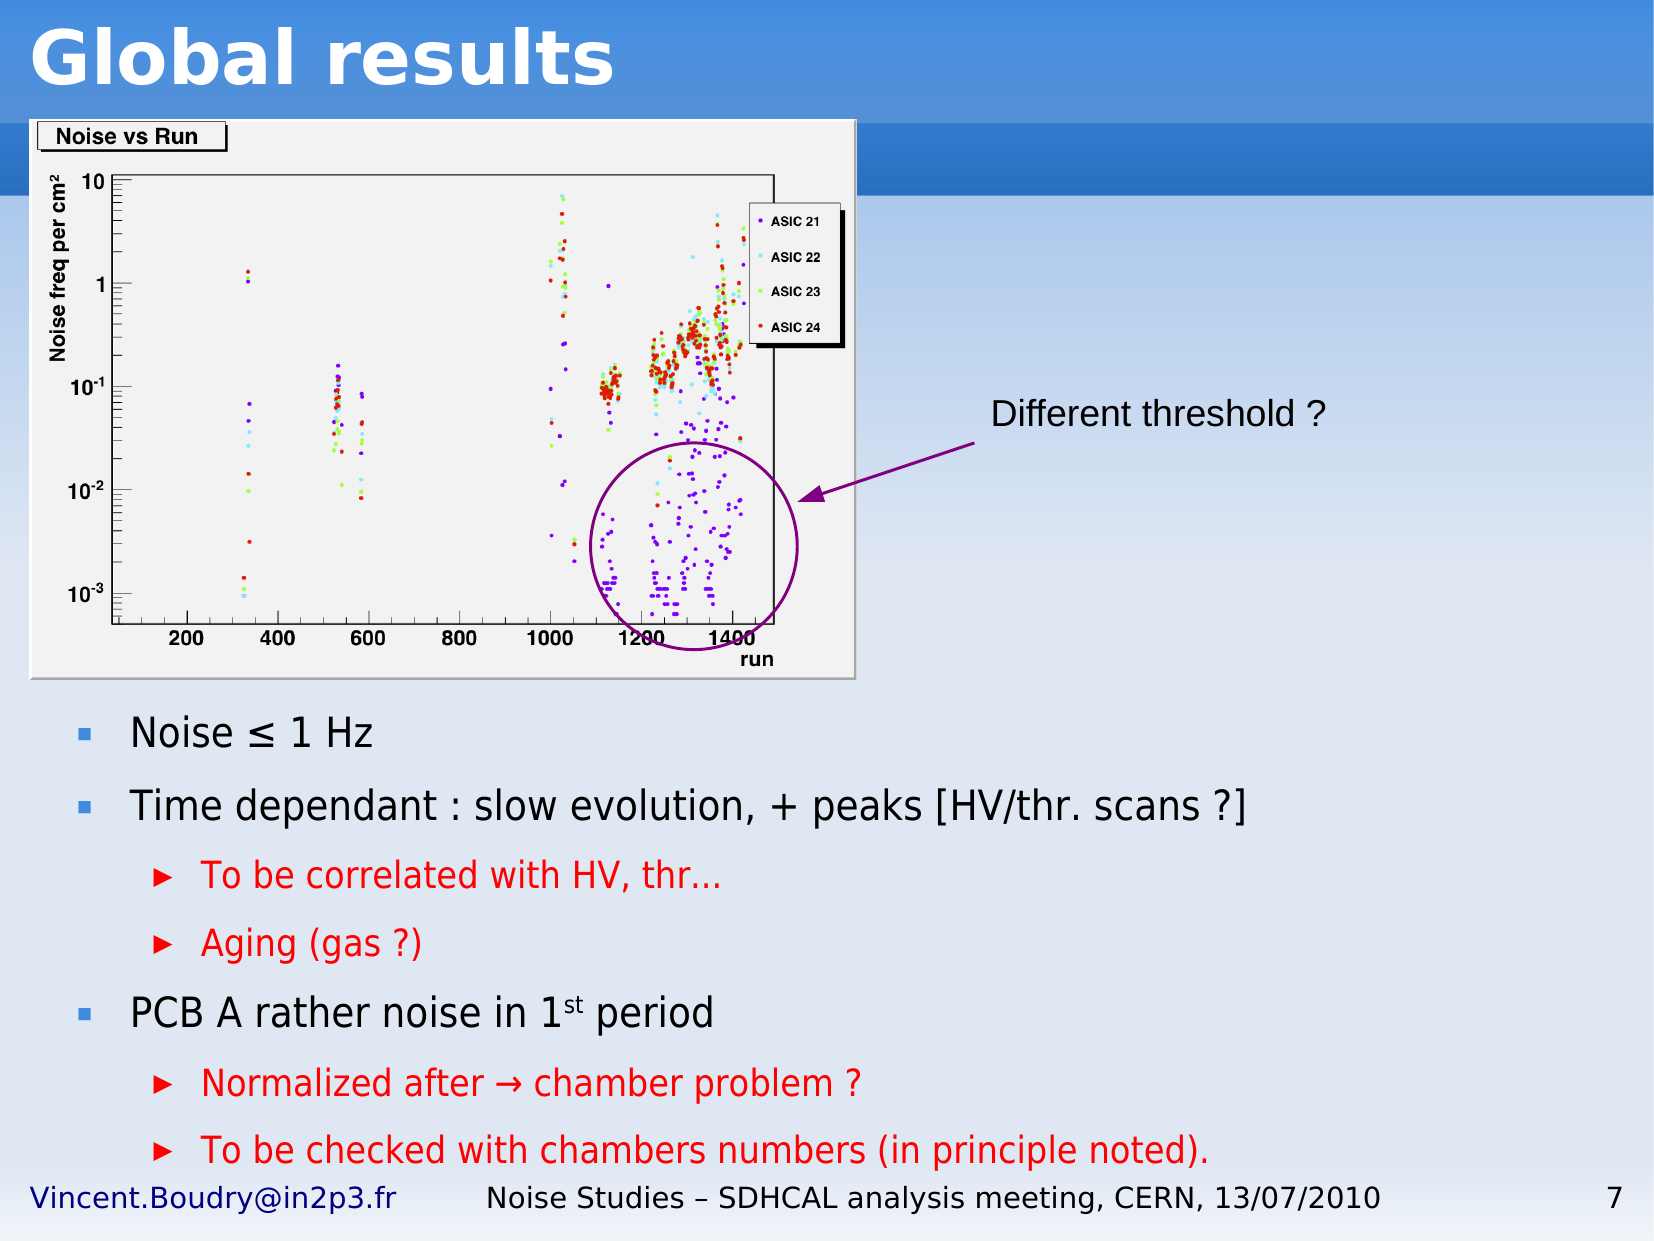

# Global results
Different threshold ?
Noise ≤ 1 Hz
Time dependant : slow evolution, + peaks [HV/thr. scans ?]
To be correlated with HV, thr...
Aging (gas ?)
PCB A rather noise in 1st period
Normalized after → chamber problem ?
To be checked with chambers numbers (in principle noted).
Vincent.Boudry@in2p3.fr
Noise Studies – SDHCAL analysis meeting, CERN, 13/07/2010
7